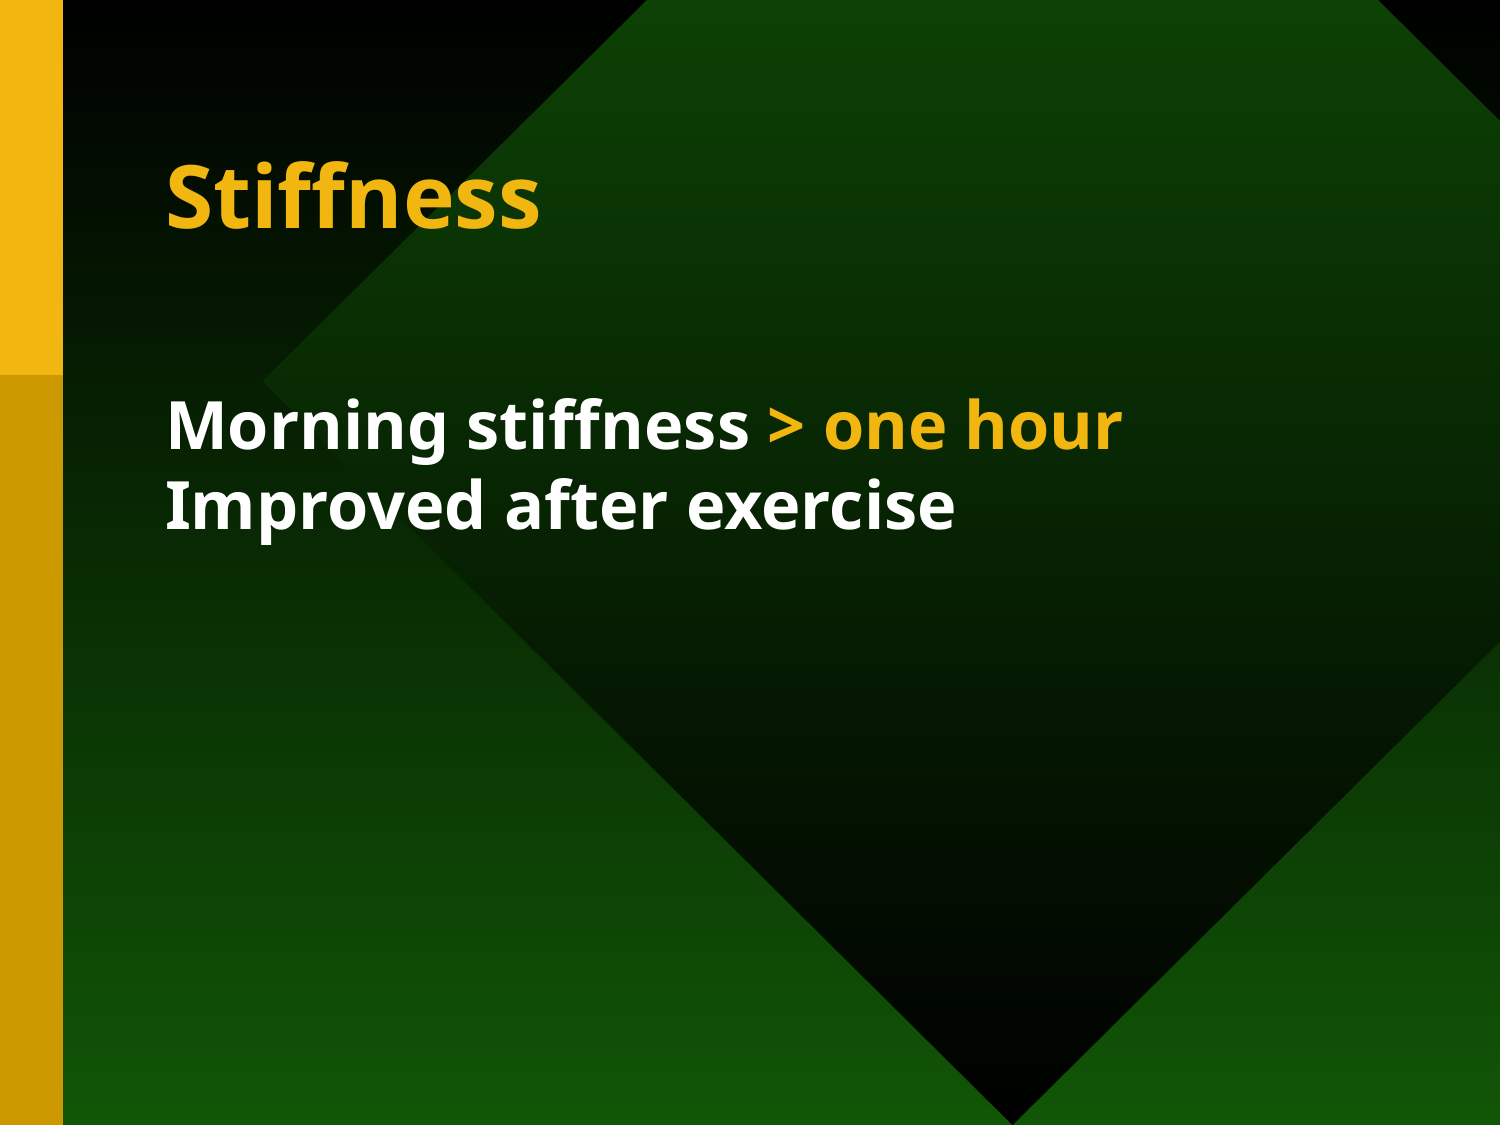

# Stiffness
Morning stiffness > one hour
Improved after exercise